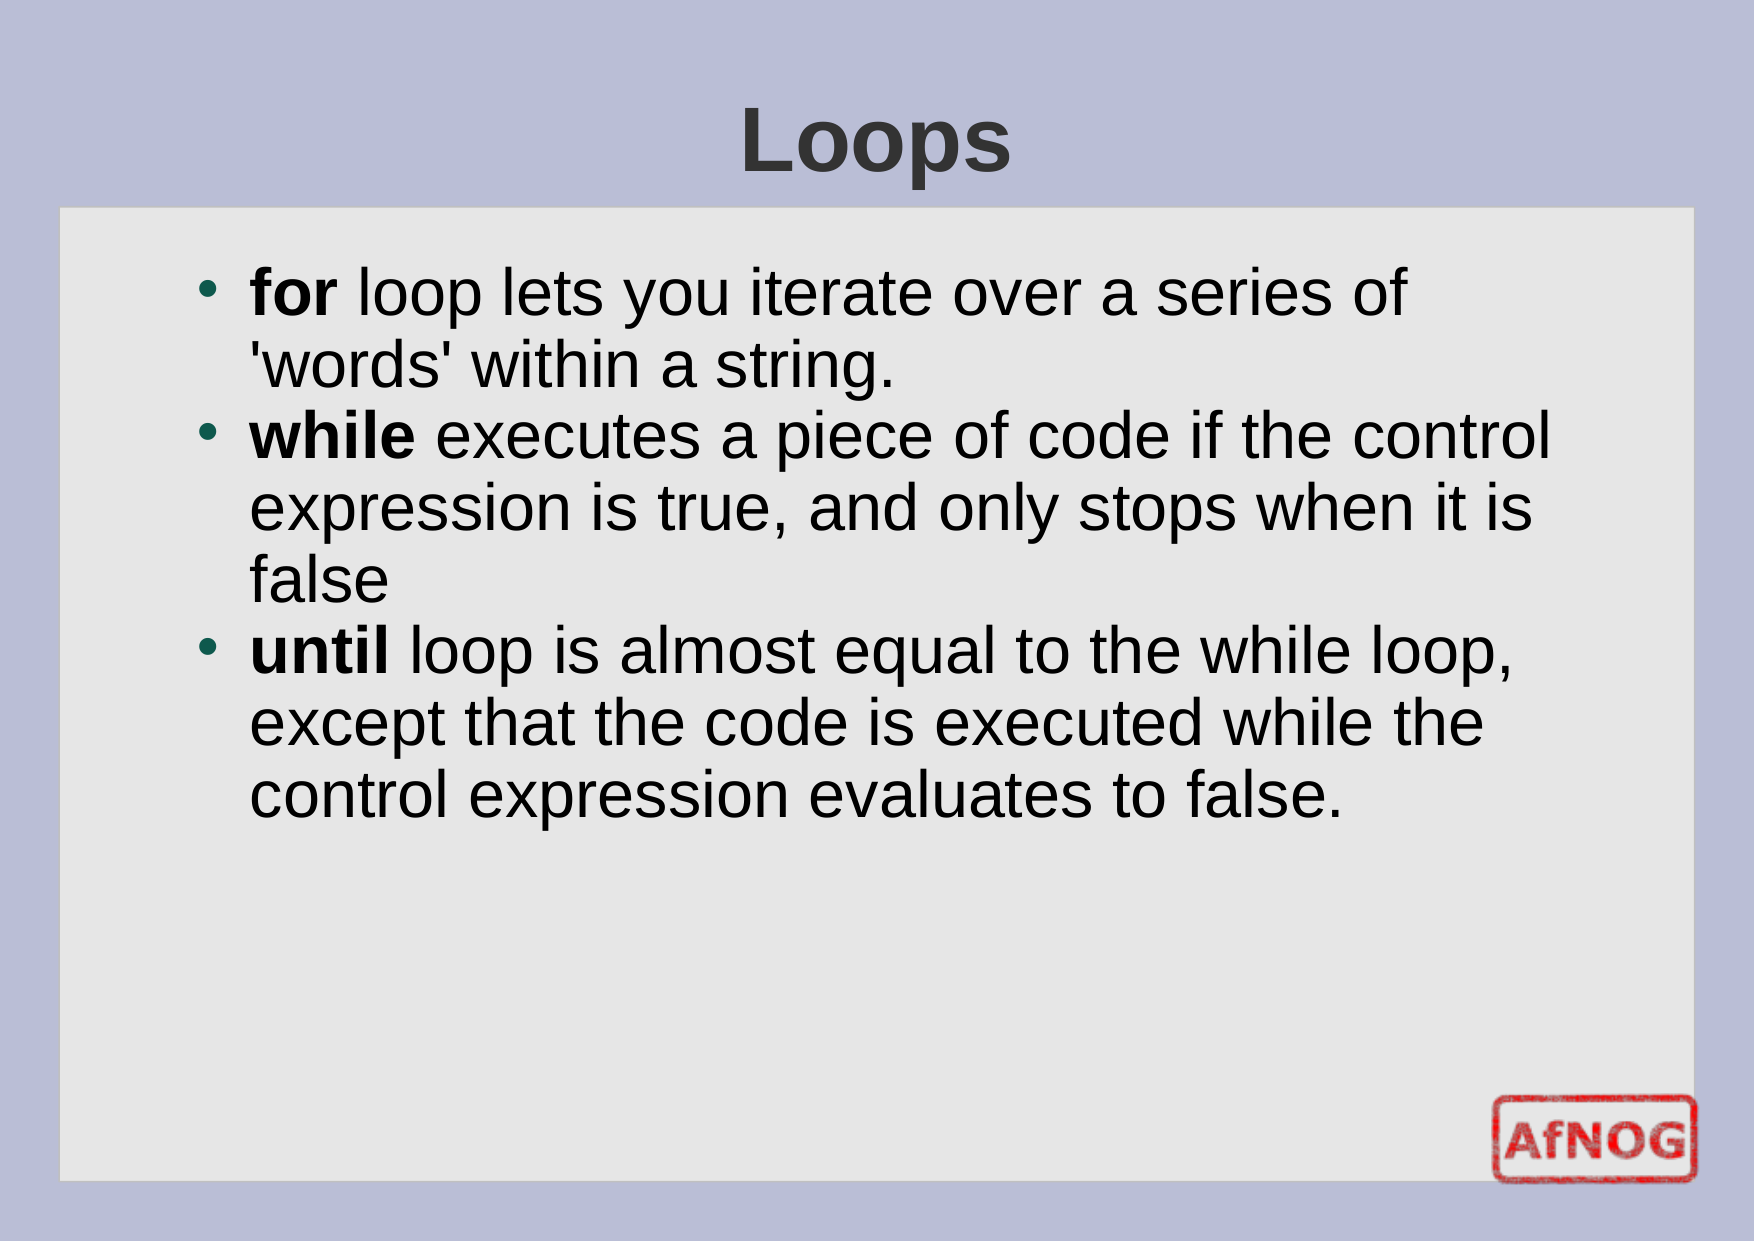

# Loops
for loop lets you iterate over a series of 'words' within a string.
while executes a piece of code if the control expression is true, and only stops when it is false
until loop is almost equal to the while loop, except that the code is executed while the control expression evaluates to false.